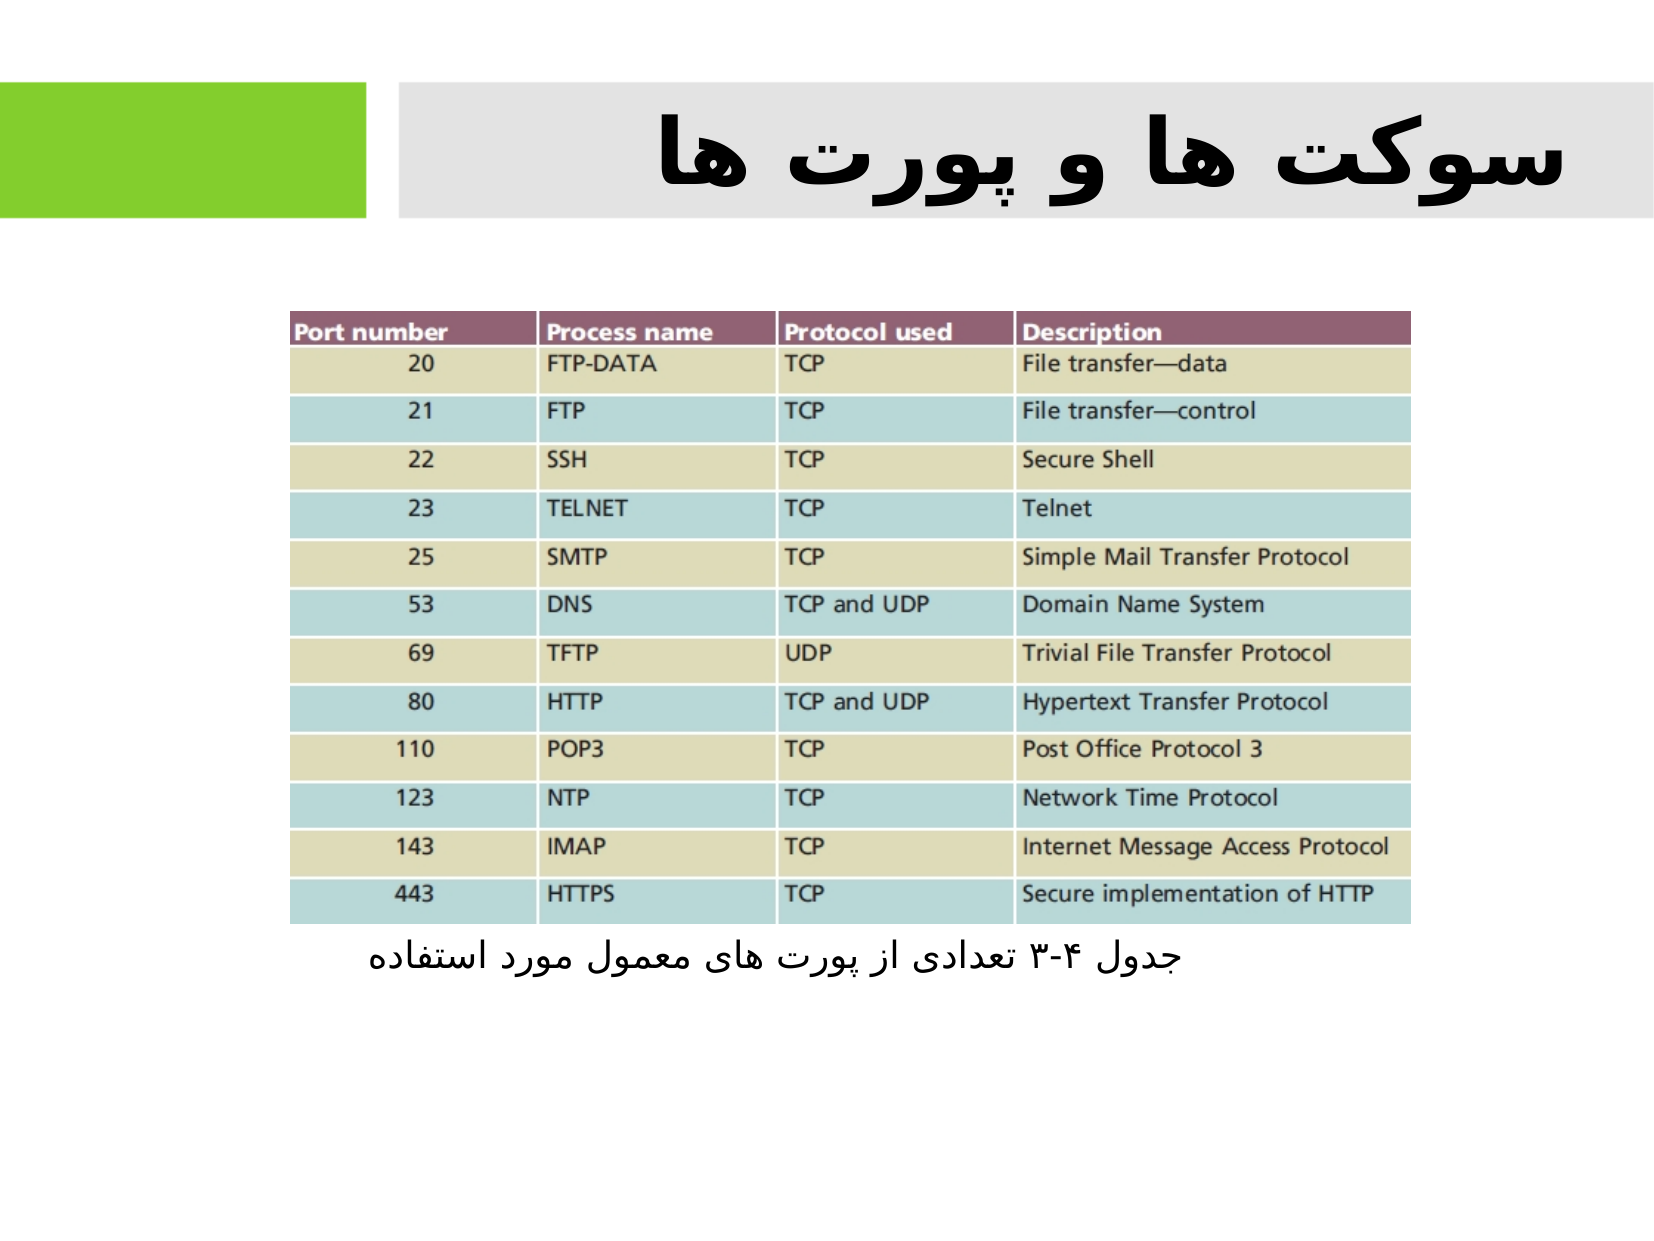

# سوکت ها و پورت ها
جدول ۴-۳ تعدادی از پورت های معمول مورد استفاده